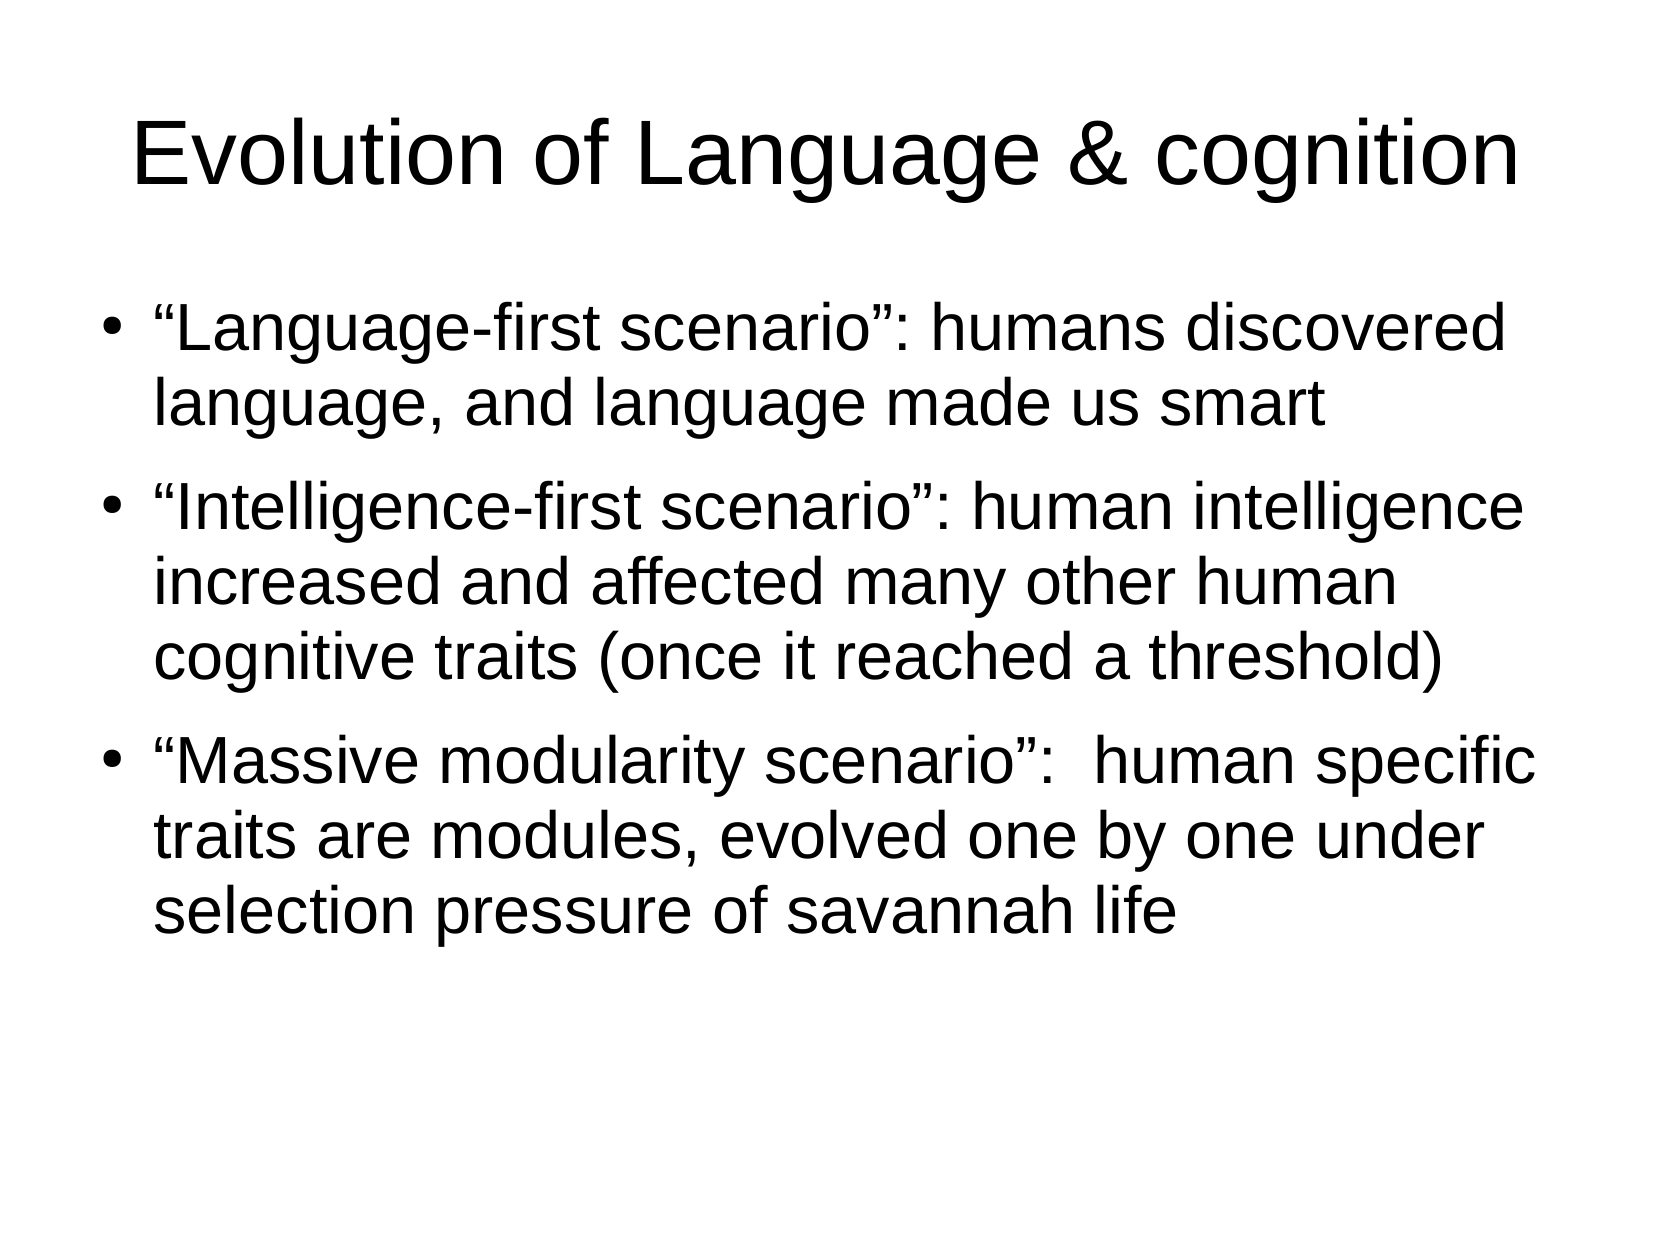

# Evolution of Language & cognition
“Language-first scenario”: humans discovered language, and language made us smart
“Intelligence-first scenario”: human intelligence increased and affected many other human cognitive traits (once it reached a threshold)
“Massive modularity scenario”: human specific traits are modules, evolved one by one under selection pressure of savannah life